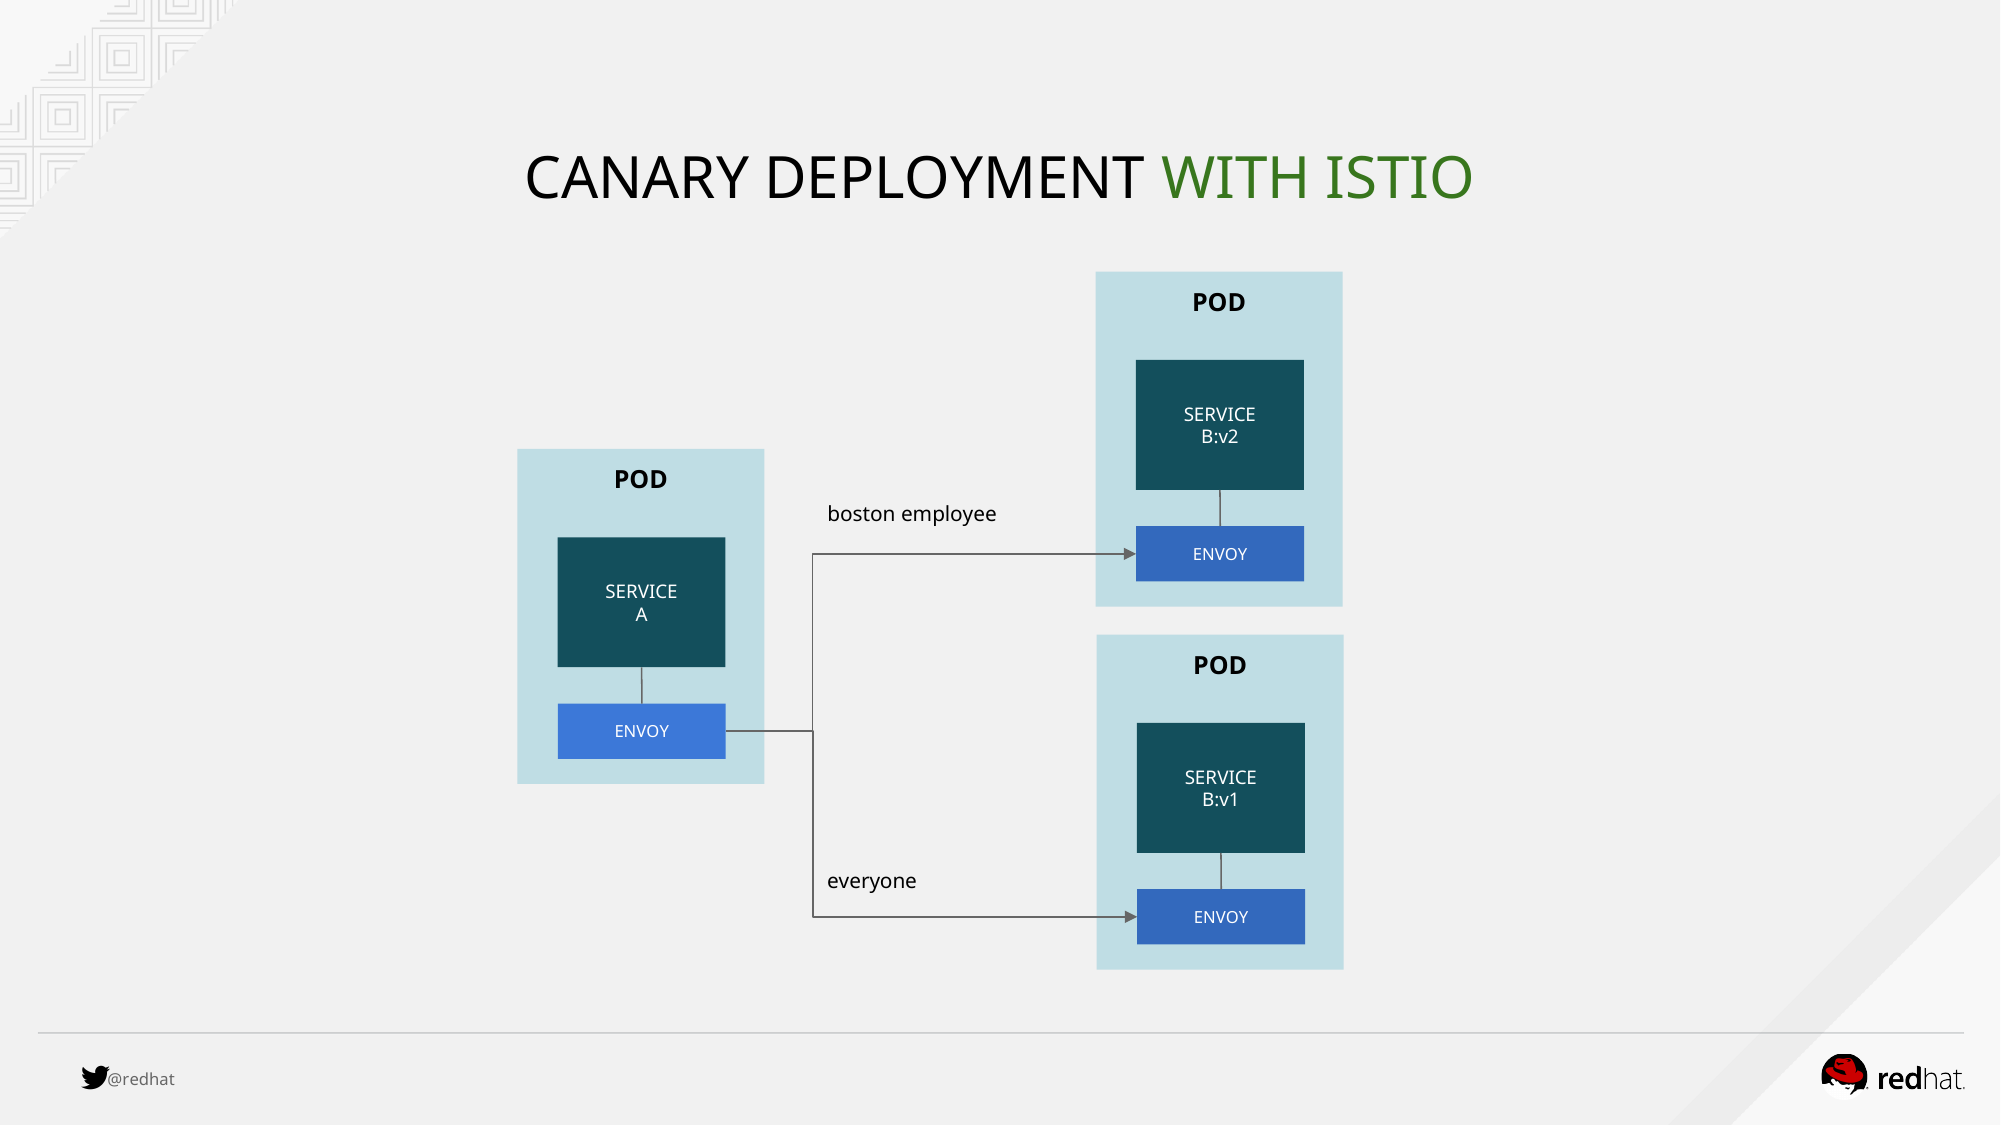

CANARY DEPLOYMENT WITH ISTIO
POD
SERVICE
B:v2
POD
boston employee
ENVOY
SERVICE
A
POD
ENVOY
SERVICE
B:v1
everyone
ENVOY